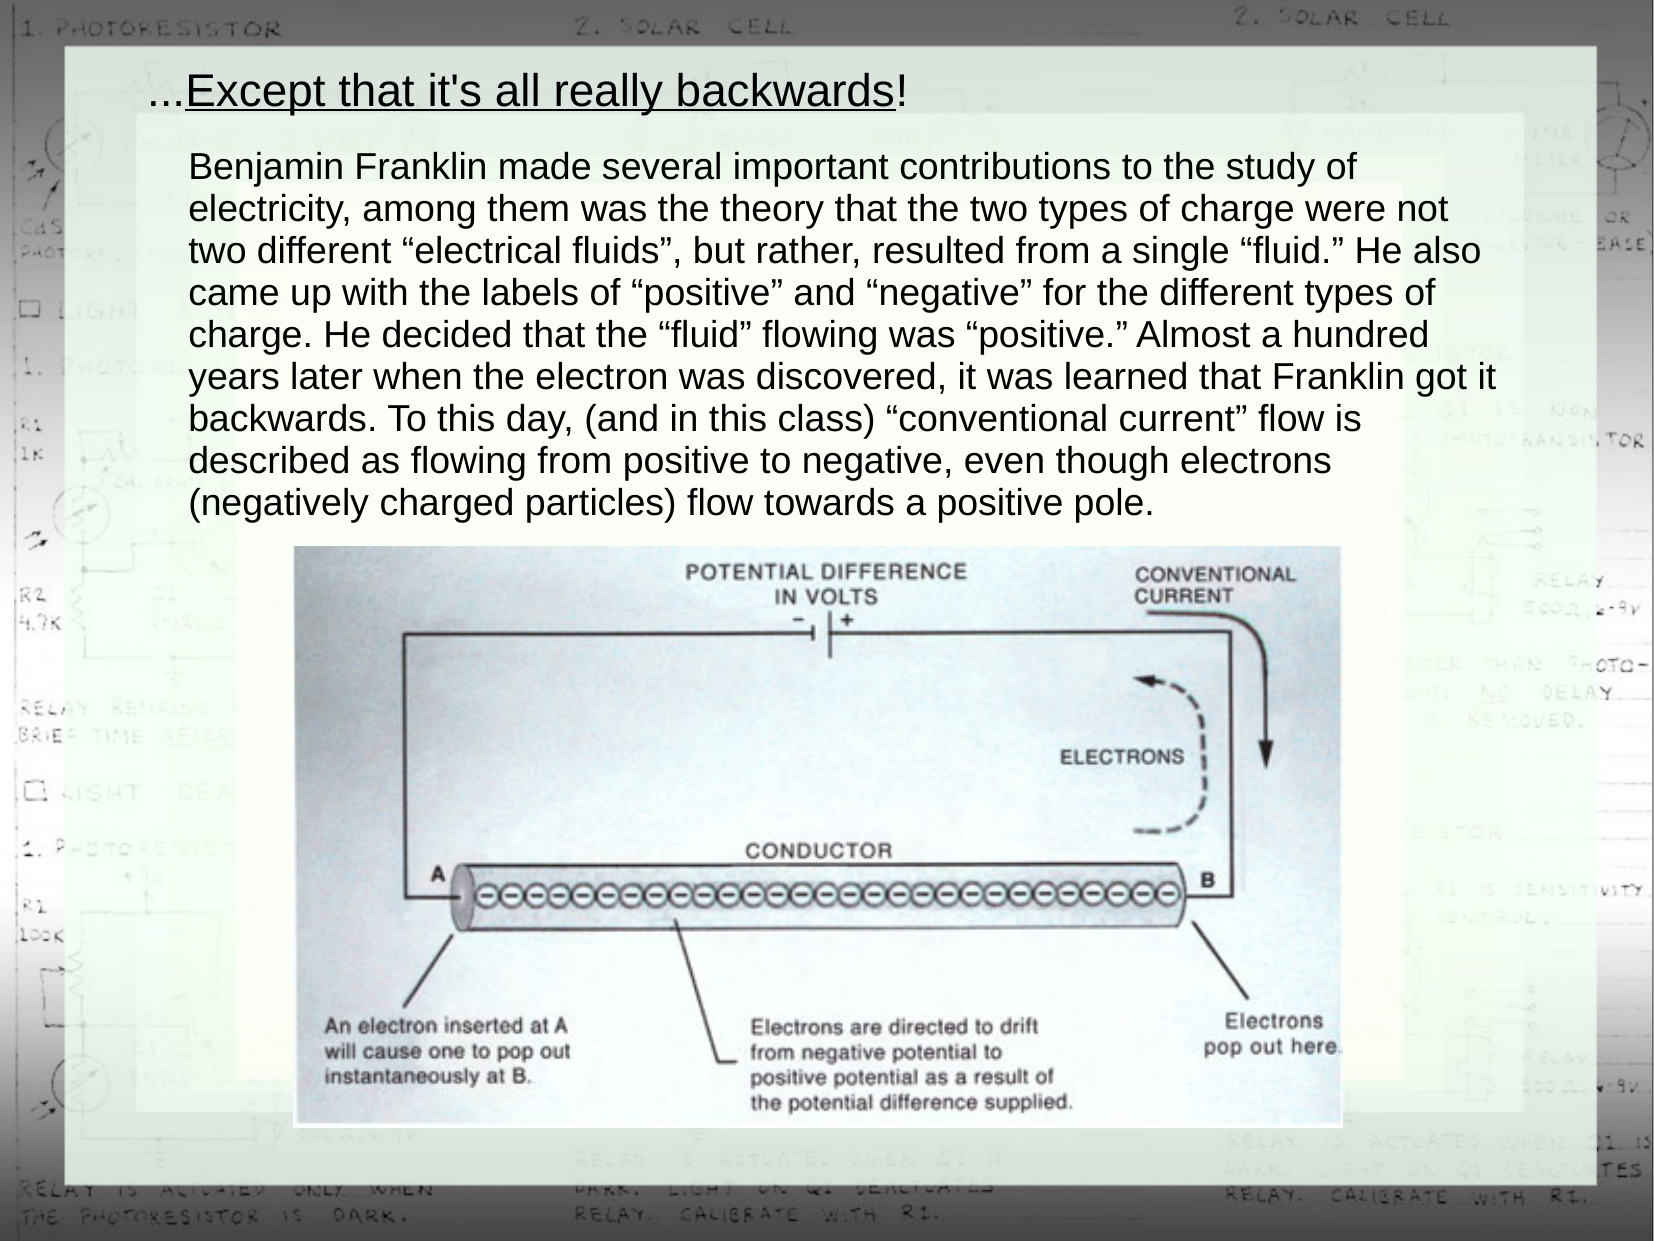

...Except that it's all really backwards!
Benjamin Franklin made several important contributions to the study of electricity, among them was the theory that the two types of charge were not two different “electrical fluids”, but rather, resulted from a single “fluid.” He also came up with the labels of “positive” and “negative” for the different types of charge. He decided that the “fluid” flowing was “positive.” Almost a hundred years later when the electron was discovered, it was learned that Franklin got it backwards. To this day, (and in this class) “conventional current” flow is described as flowing from positive to negative, even though electrons (negatively charged particles) flow towards a positive pole.